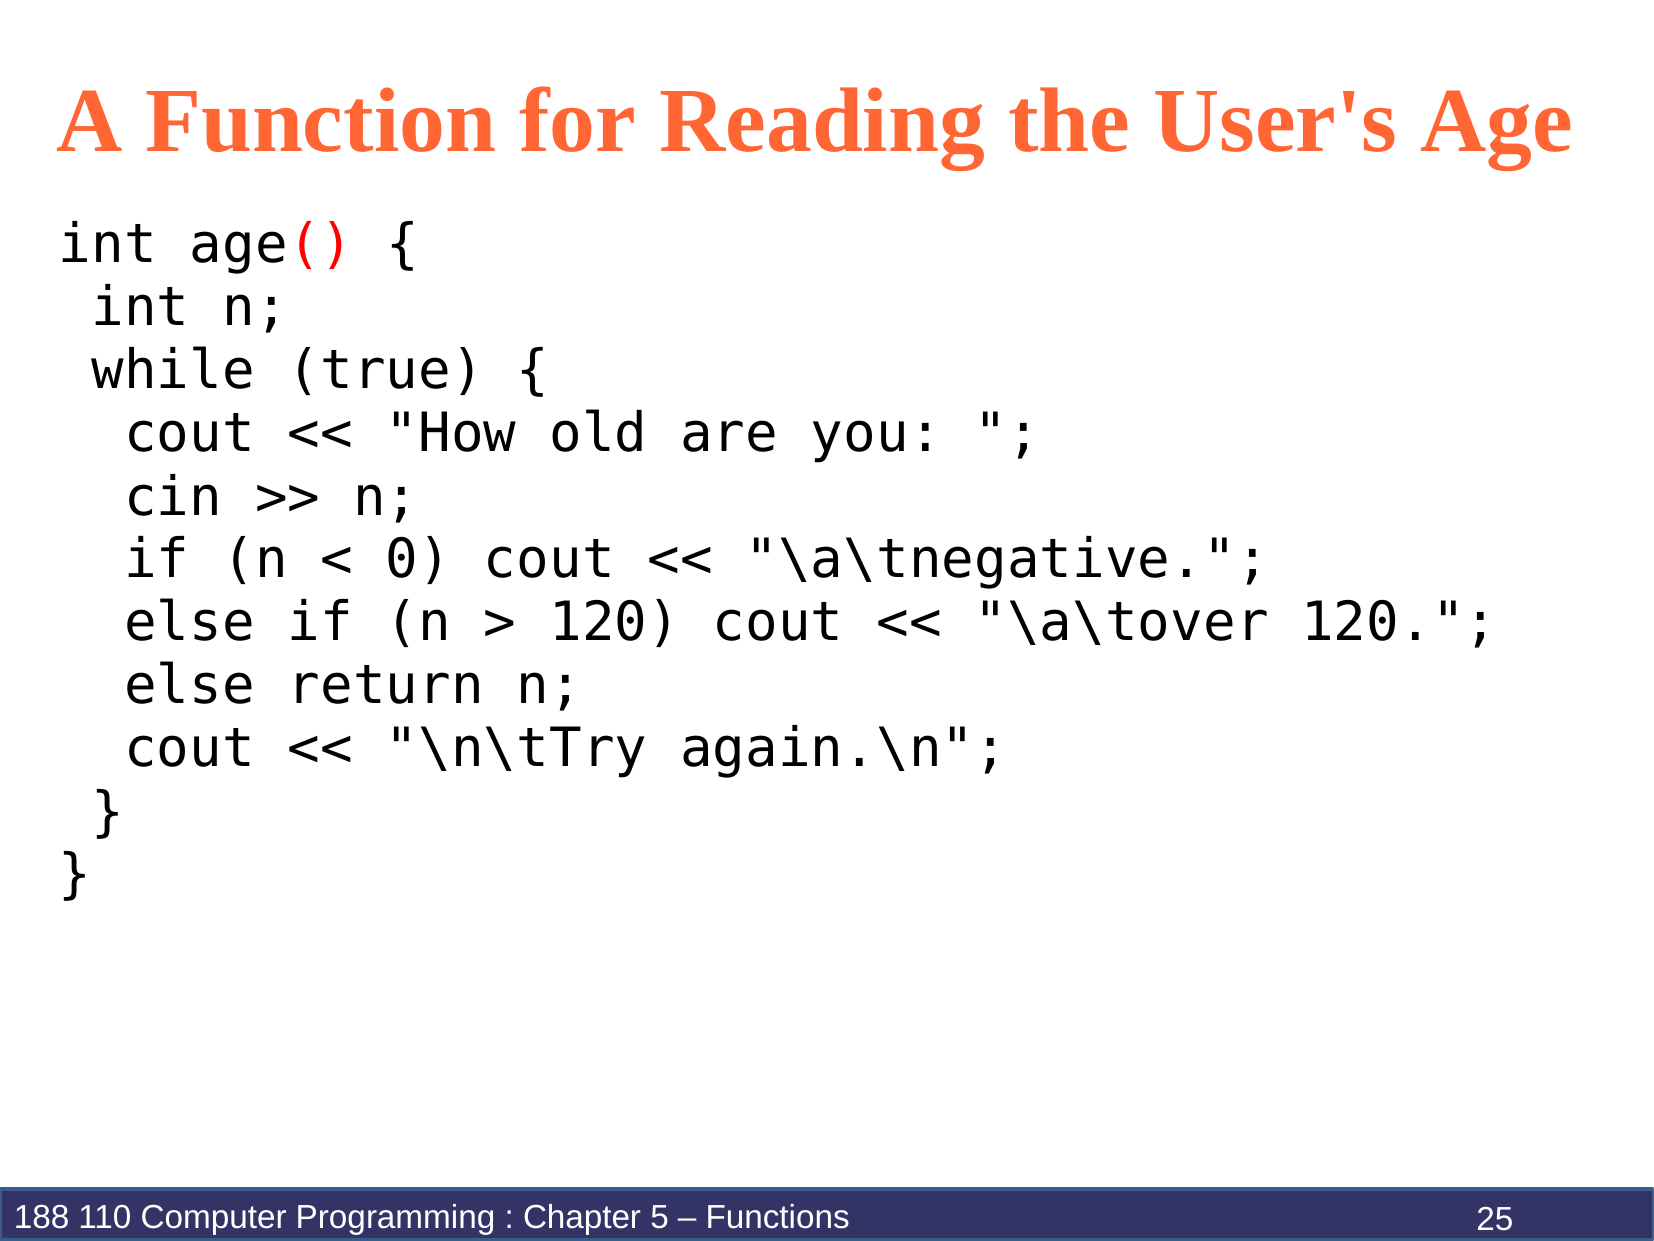

# A Function for Reading the User's Age
int age() {
 int n;
 while (true) {
 cout << "How old are you: ";
 cin >> n;
 if (n < 0) cout << "\a\tnegative.";
 else if (n > 120) cout << "\a\tover 120.";
 else return n;
 cout << "\n\tTry again.\n";
 }
}